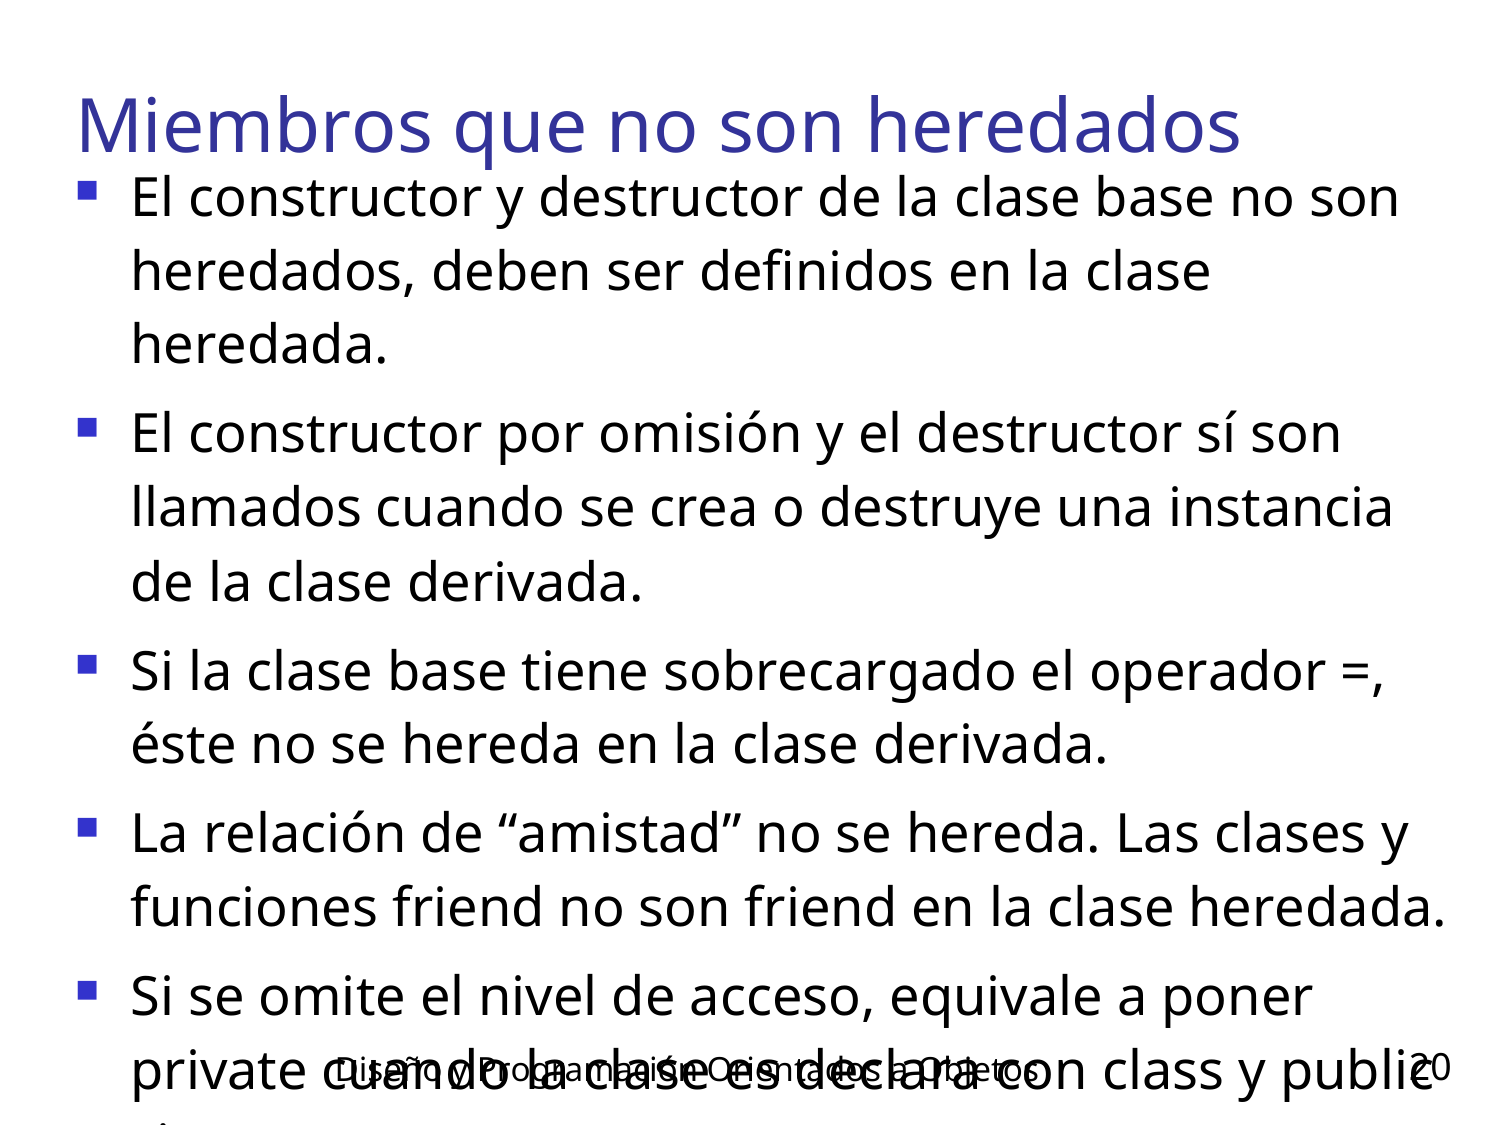

# Miembros que no son heredados
El constructor y destructor de la clase base no son heredados, deben ser definidos en la clase heredada.
El constructor por omisión y el destructor sí son llamados cuando se crea o destruye una instancia de la clase derivada.
Si la clase base tiene sobrecargado el operador =, éste no se hereda en la clase derivada.
La relación de “amistad” no se hereda. Las clases y funciones friend no son friend en la clase heredada.
Si se omite el nivel de acceso, equivale a poner private cuando la clase es declara con class y public si usamos struct.
Diseño y Programación Orientados a Objetos
20